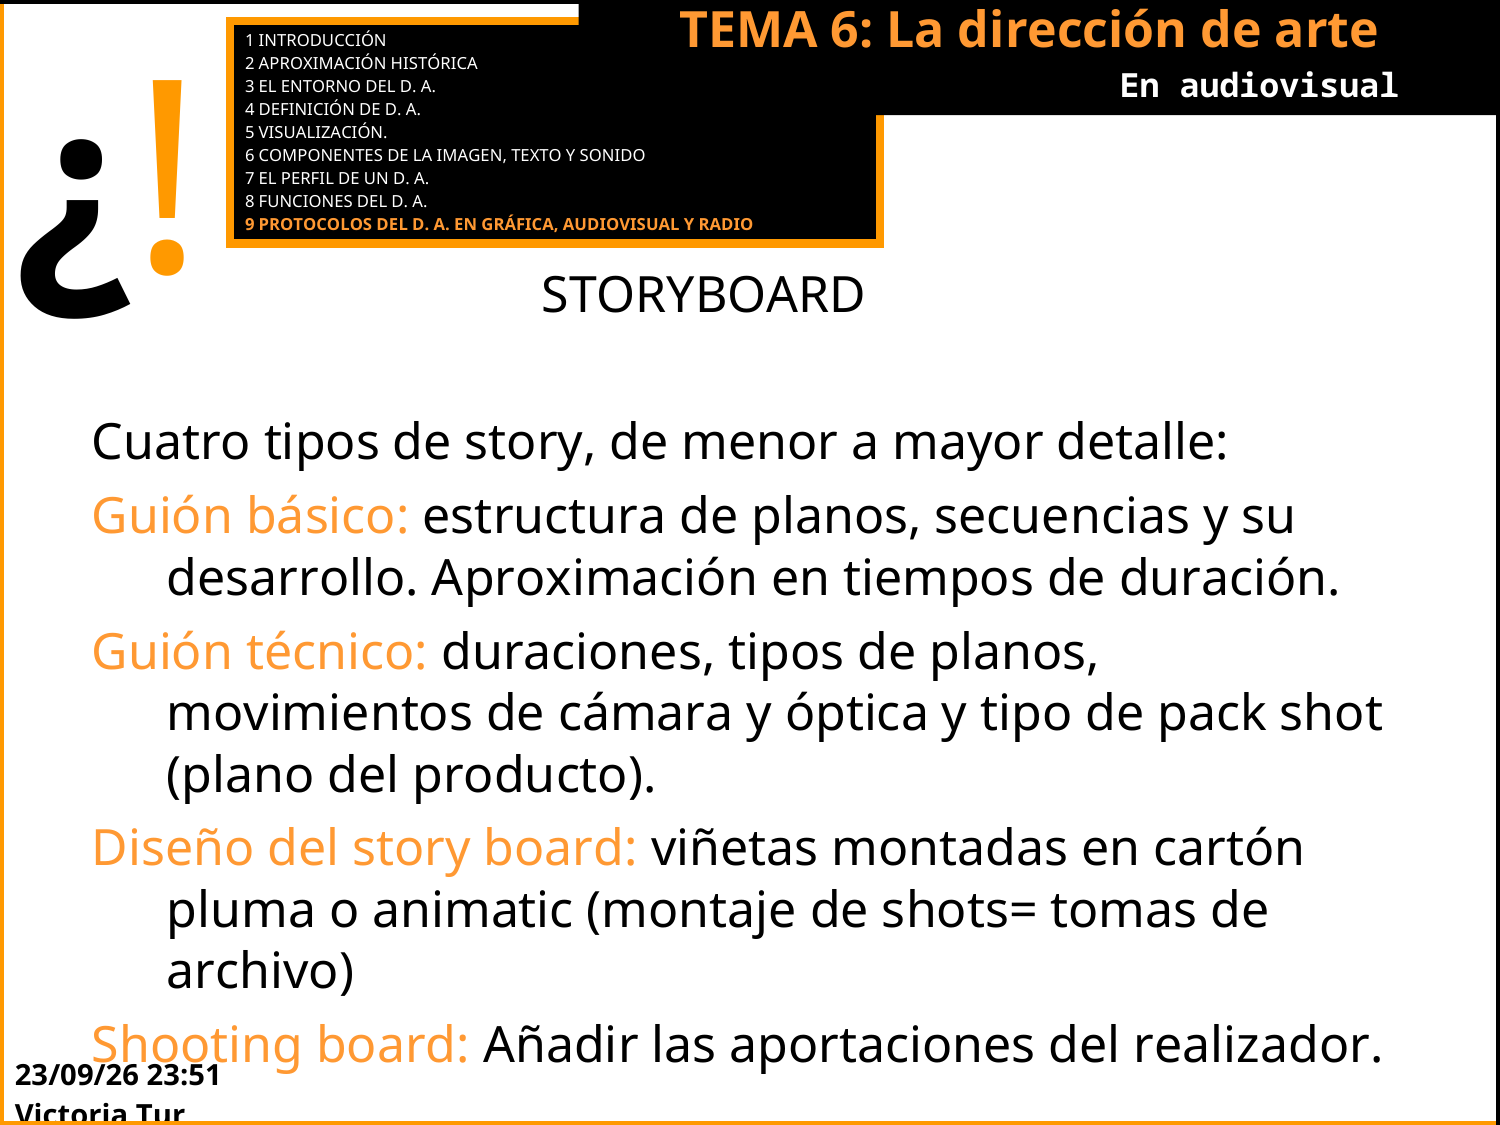

TEMA 6: La dirección de arte
En audiovisual
1 INTRODUCCIÓN
2 APROXIMACIÓN HISTÓRICA
3 EL ENTORNO DEL D. A.
4 DEFINICIÓN DE D. A.
5 VISUALIZACIÓN.
6 COMPONENTES DE LA IMAGEN, TEXTO Y SONIDO
7 EL PERFIL DE UN D. A.
8 FUNCIONES DEL D. A.
9 PROTOCOLOS DEL D. A. EN GRÁFICA, AUDIOVISUAL Y RADIO
# STORYBOARD
Cuatro tipos de story, de menor a mayor detalle:
Guión básico: estructura de planos, secuencias y su desarrollo. Aproximación en tiempos de duración.
Guión técnico: duraciones, tipos de planos, movimientos de cámara y óptica y tipo de pack shot (plano del producto).
Diseño del story board: viñetas montadas en cartón pluma o animatic (montaje de shots= tomas de archivo)
Shooting board: Añadir las aportaciones del realizador.